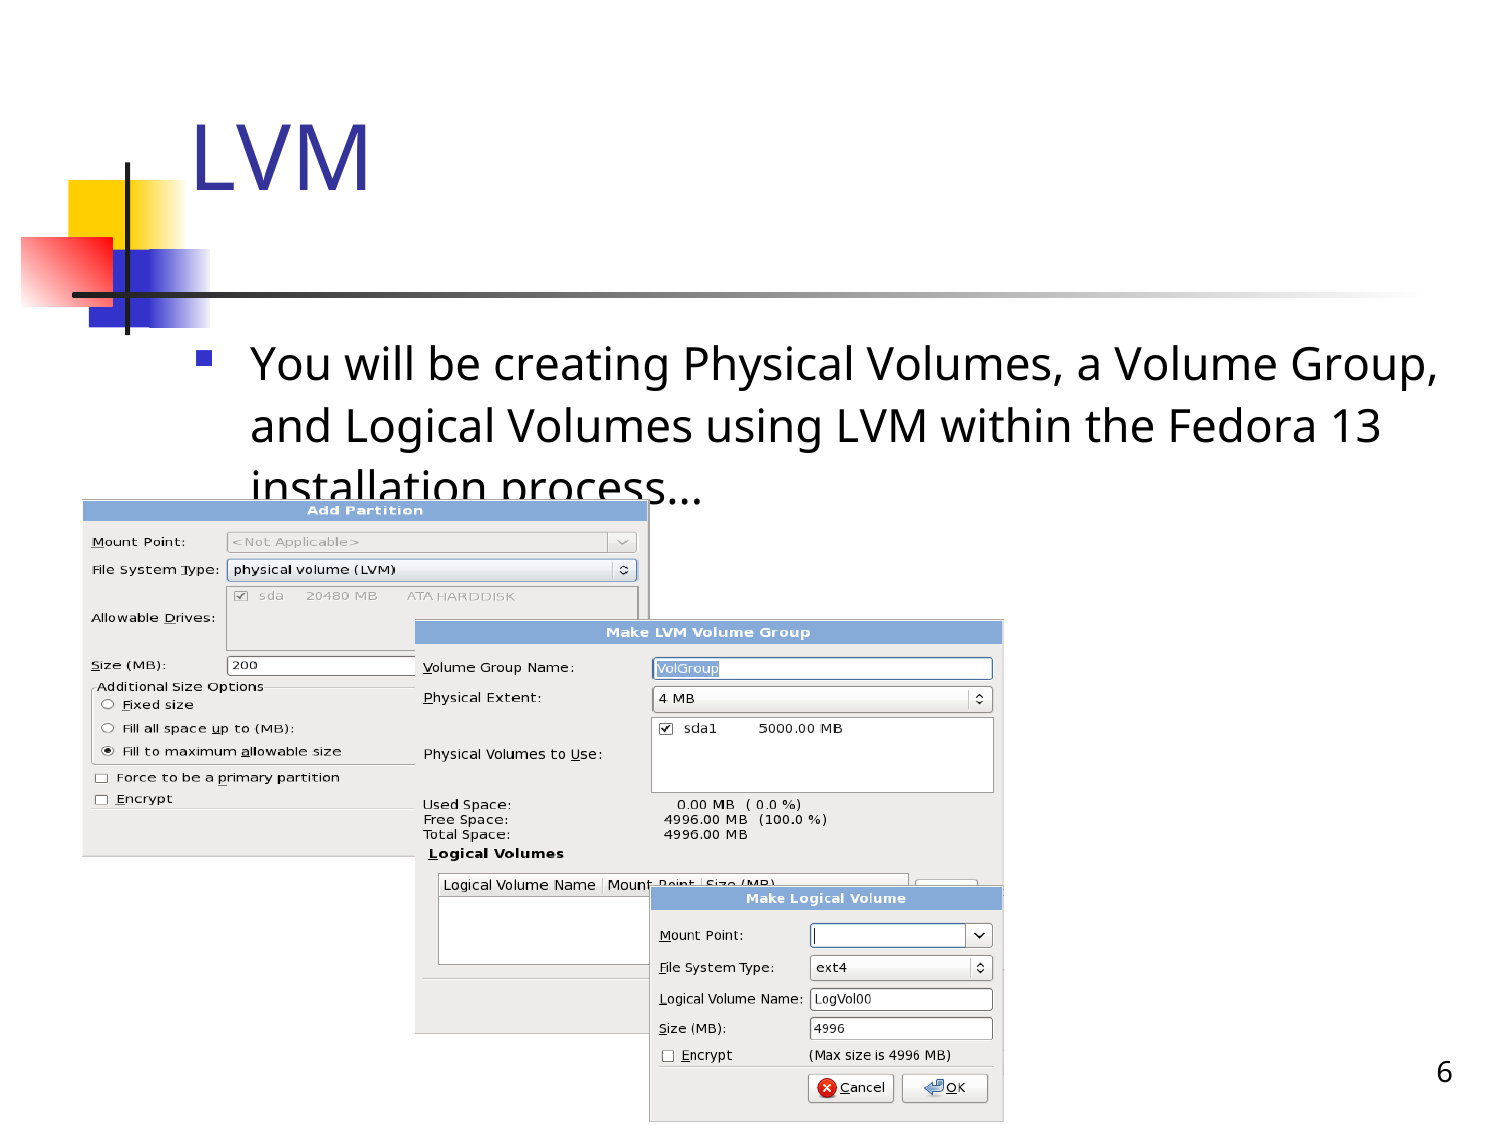

# LVM
You will be creating Physical Volumes, a Volume Group, and Logical Volumes using LVM within the Fedora 13 installation process...
6